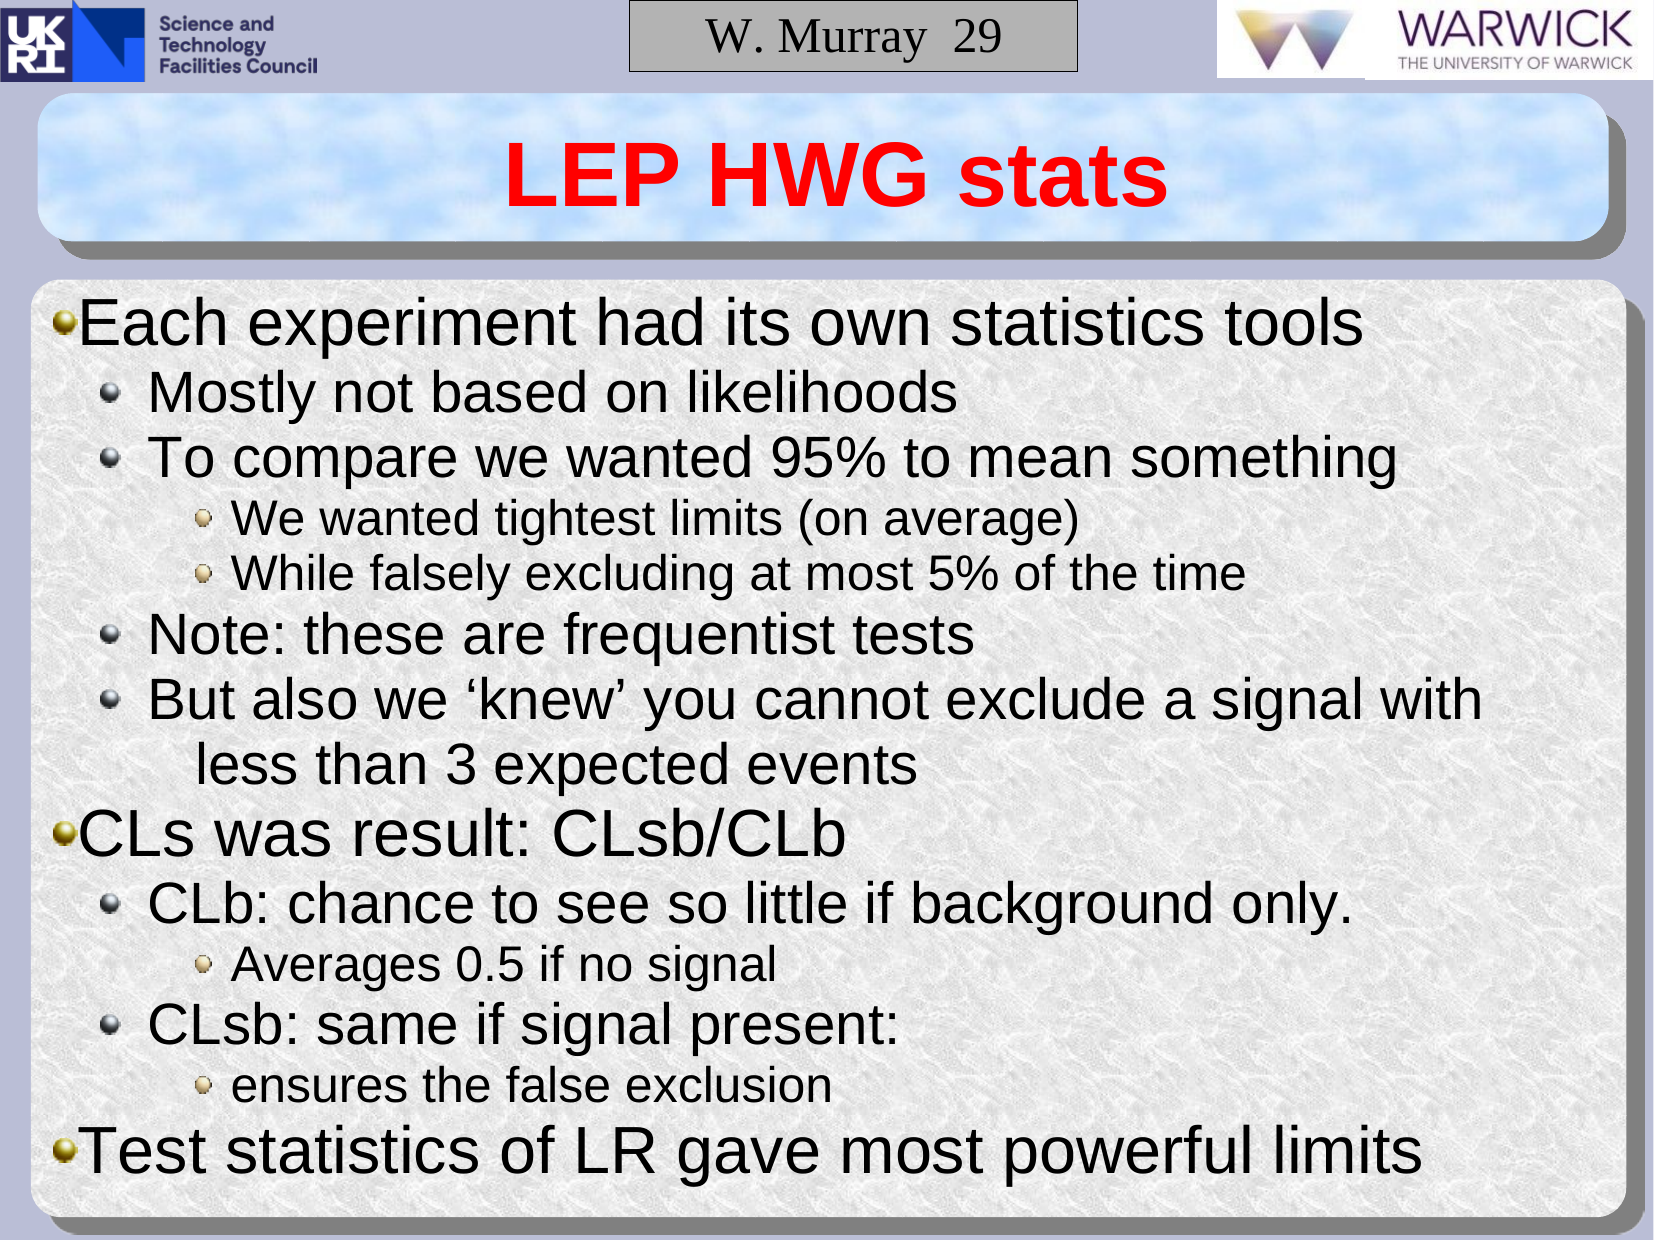

# LEP HWG stats
Each experiment had its own statistics tools
Mostly not based on likelihoods
To compare we wanted 95% to mean something
We wanted tightest limits (on average)
While falsely excluding at most 5% of the time
Note: these are frequentist tests
But also we ‘knew’ you cannot exclude a signal with less than 3 expected events
CLs was result: CLsb/CLb
CLb: chance to see so little if background only.
Averages 0.5 if no signal
CLsb: same if signal present:
ensures the false exclusion
Test statistics of LR gave most powerful limits